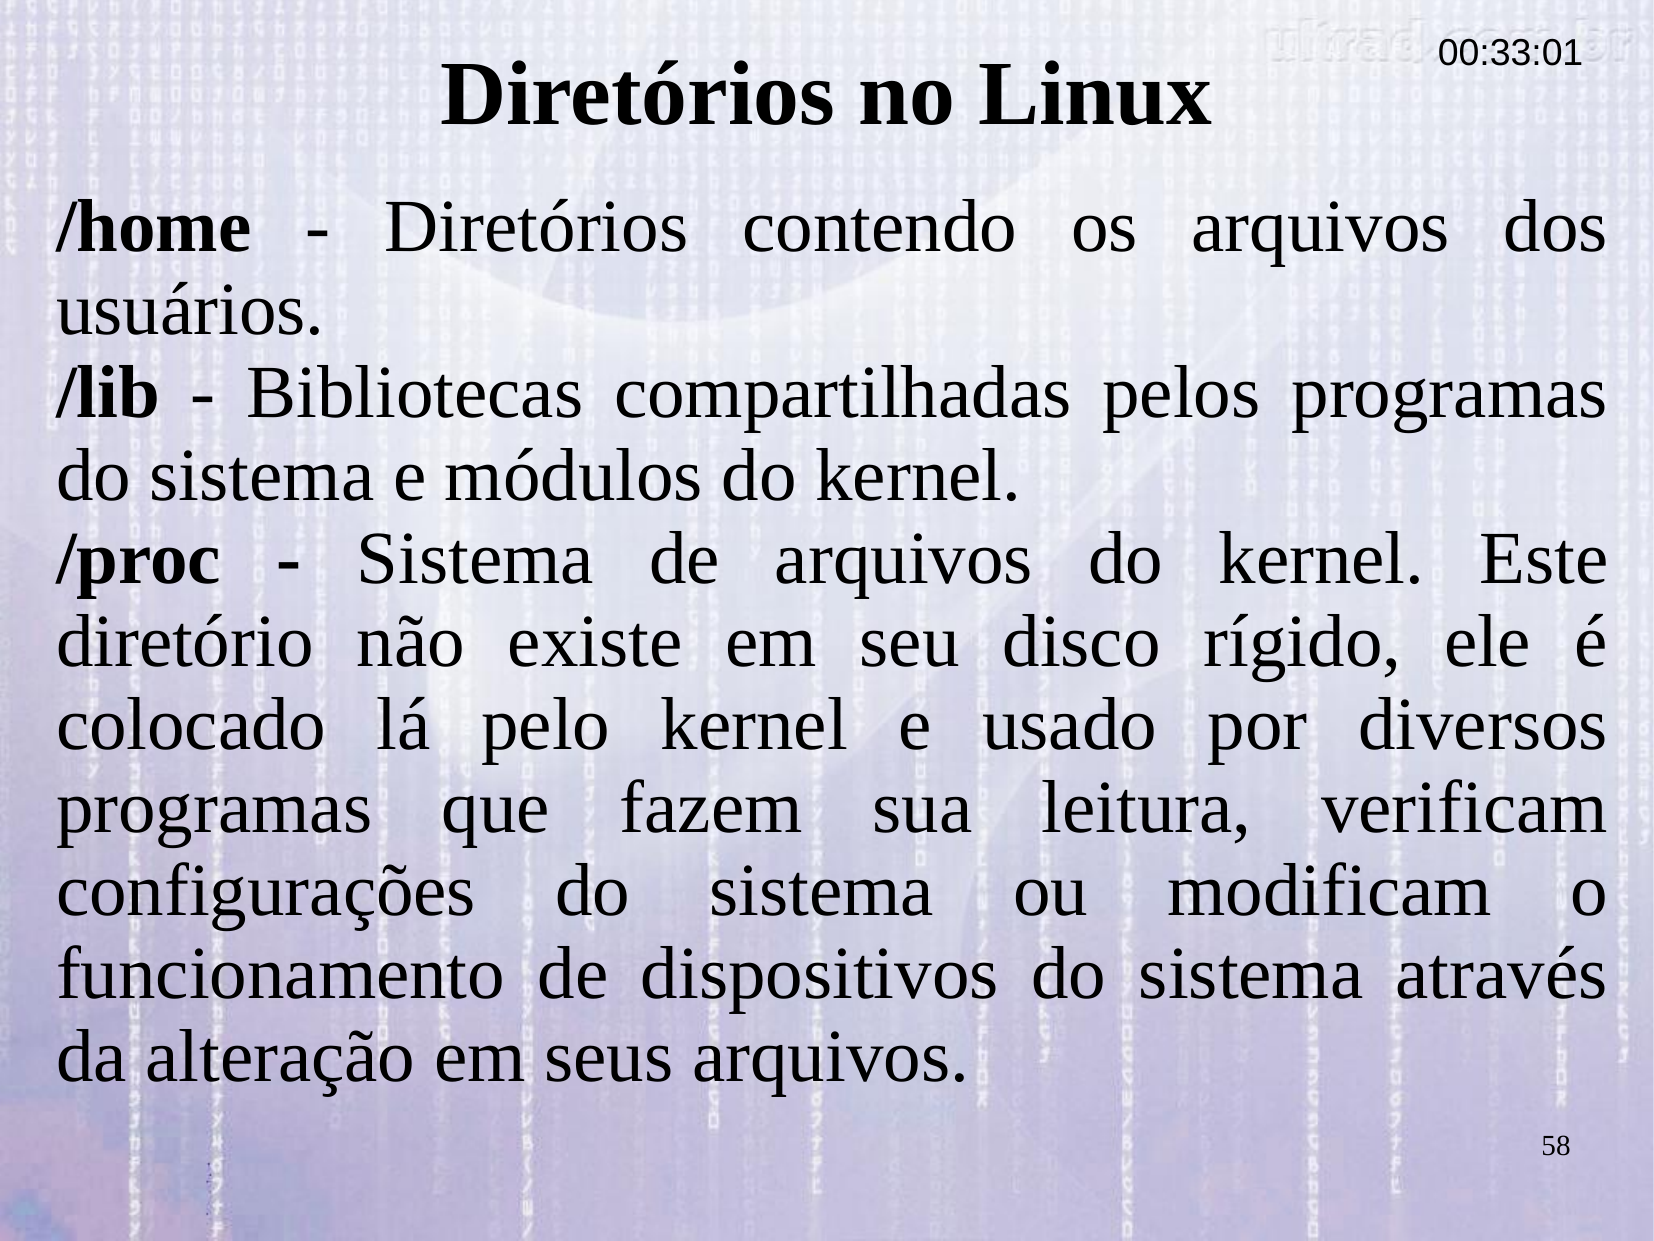

02:51:30
Diretórios no Linux
/home - Diretórios contendo os arquivos dos usuários.
/lib - Bibliotecas compartilhadas pelos programas do sistema e módulos do kernel.
/proc - Sistema de arquivos do kernel. Este diretório não existe em seu disco rígido, ele é colocado lá pelo kernel e usado por diversos programas que fazem sua leitura, verificam configurações do sistema ou modificam o funcionamento de dispositivos do sistema através da alteração em seus arquivos.
58